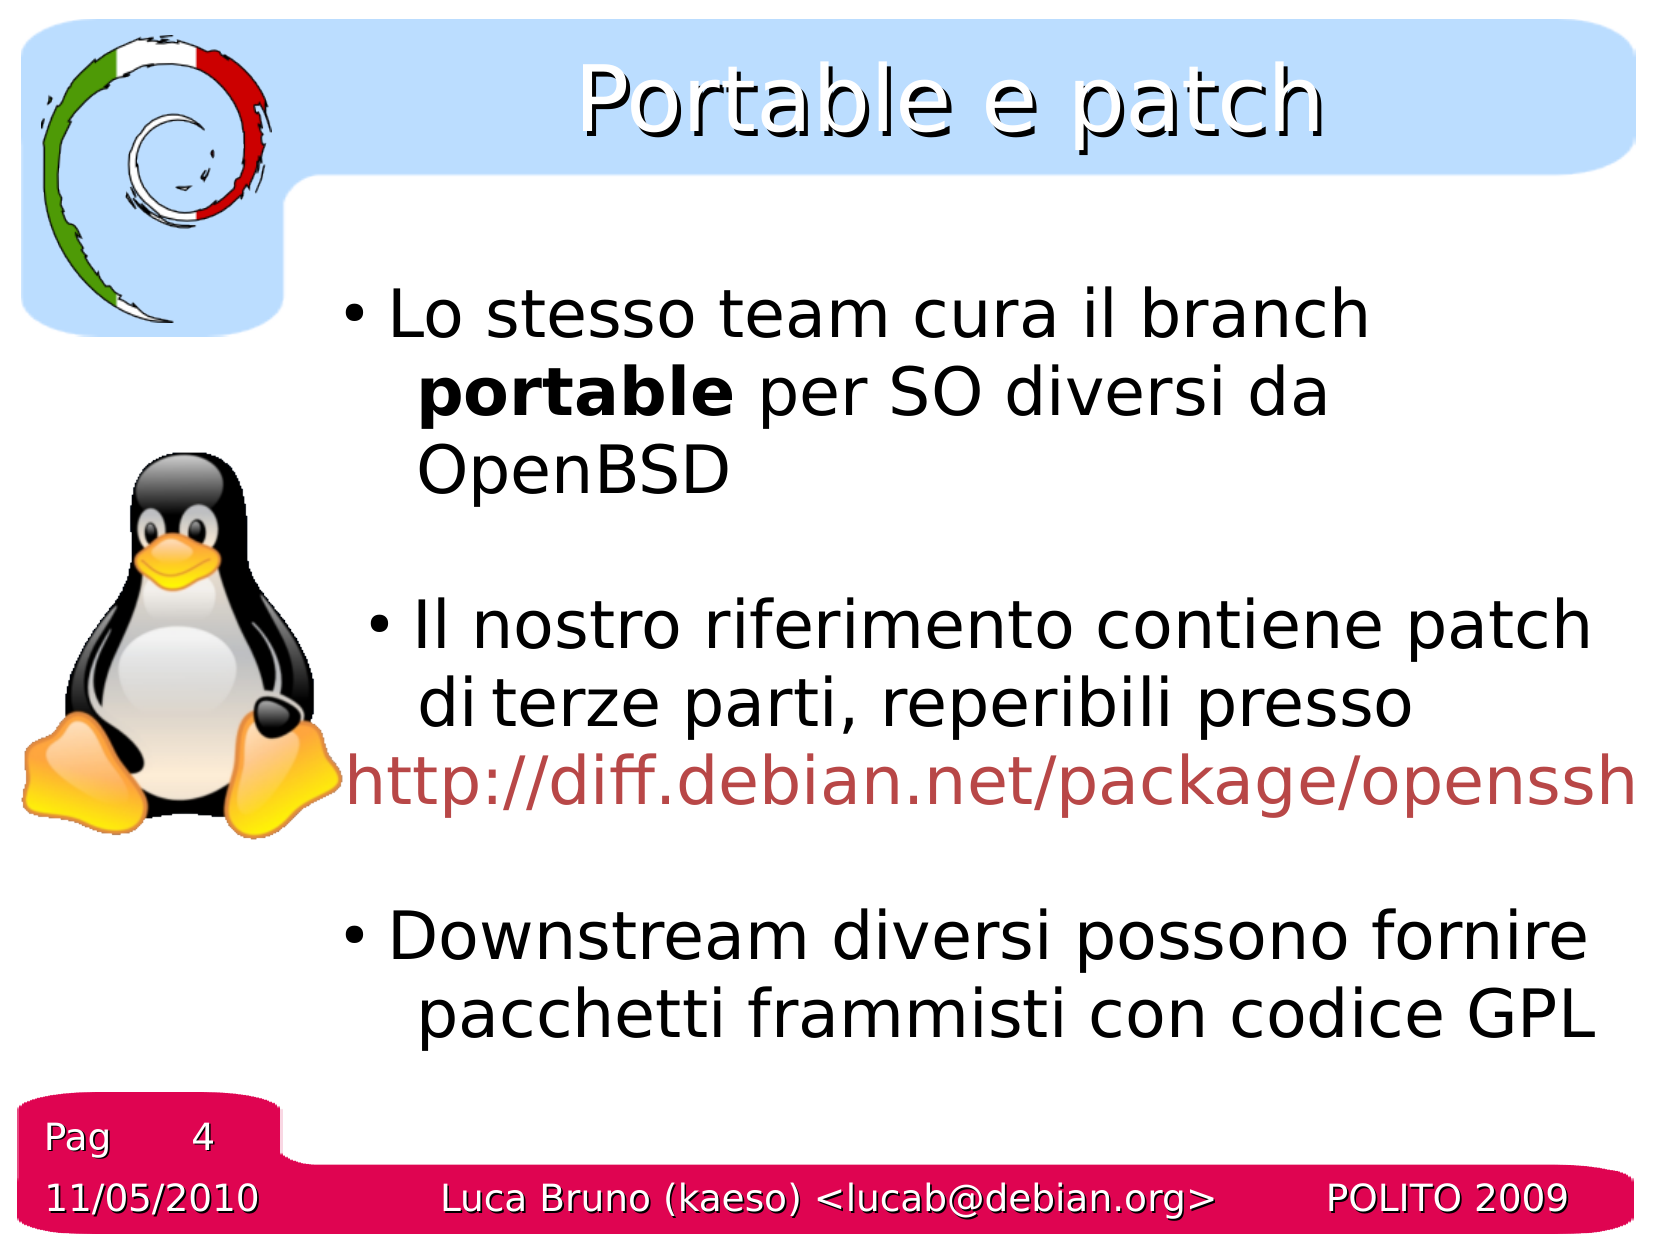

# Portable e patch
 Lo stesso team cura il branch 				portable per SO diversi da 					OpenBSD
 Il nostro riferimento contiene patch
	di	terze parti, reperibili presso 			 http://diff.debian.net/package/openssh
 Downstream diversi possono fornire 	pacchetti frammisti con codice GPL
Pag
Luca Bruno (kaeso) <lucab@debian.org> 		POLITO 2009
11/05/2010